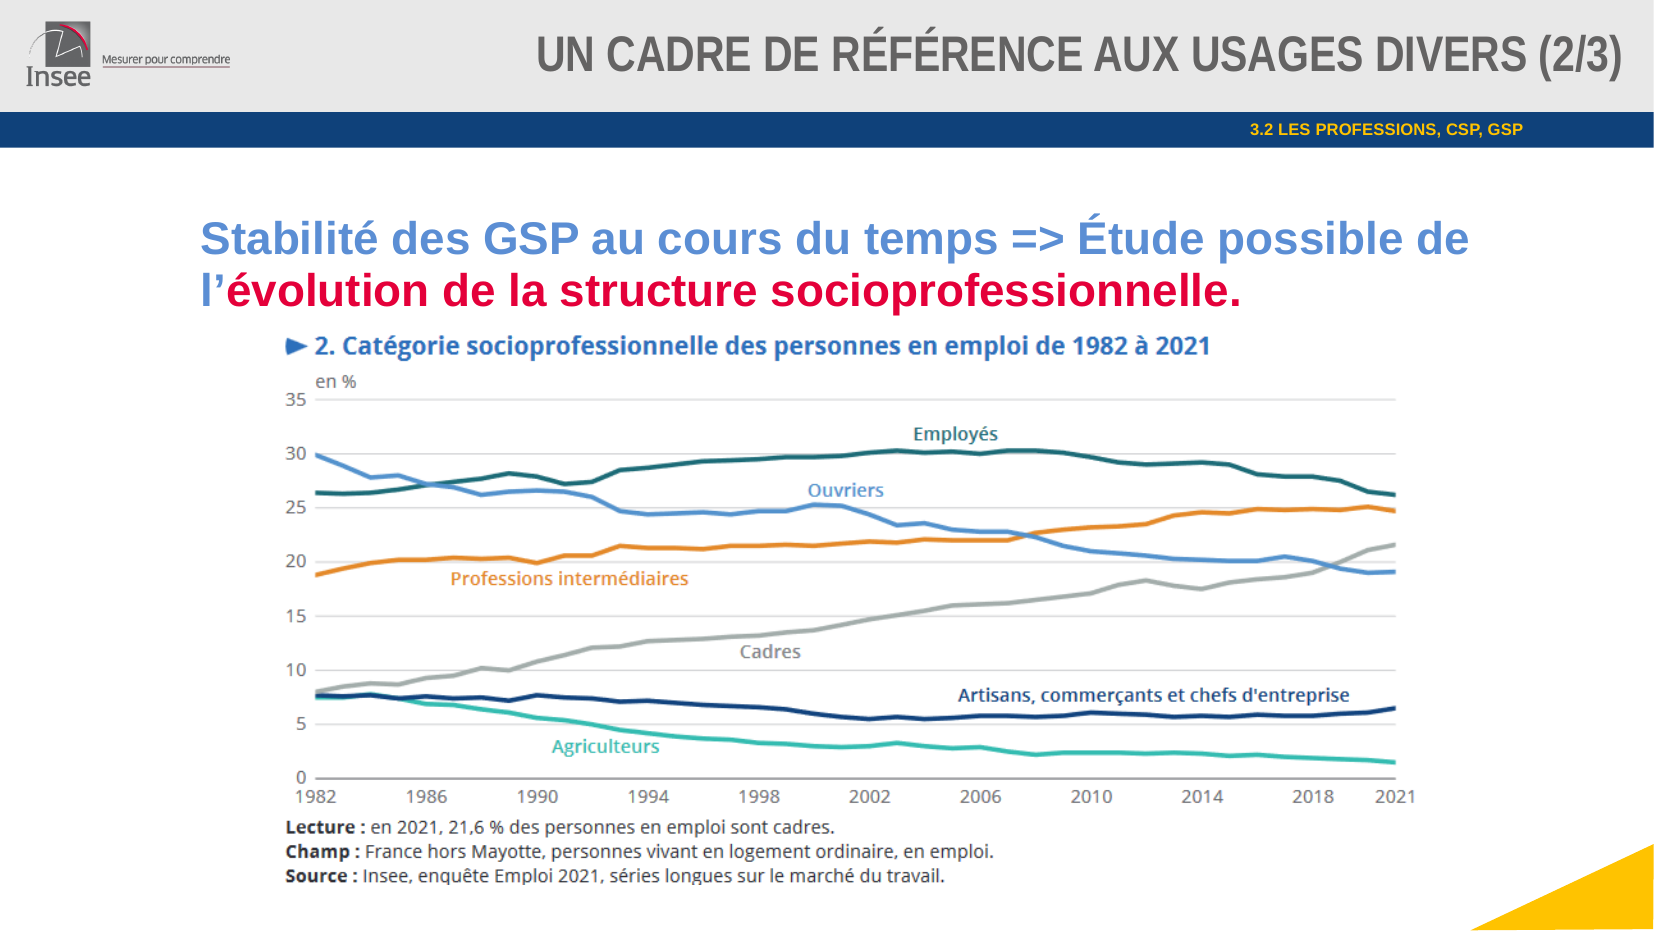

# Un cadre de référence aux usages divers (2/3)
3.2 les professions, CSP, GSP
Stabilité des GSP au cours du temps => Étude possible de l’évolution de la structure socioprofessionnelle.